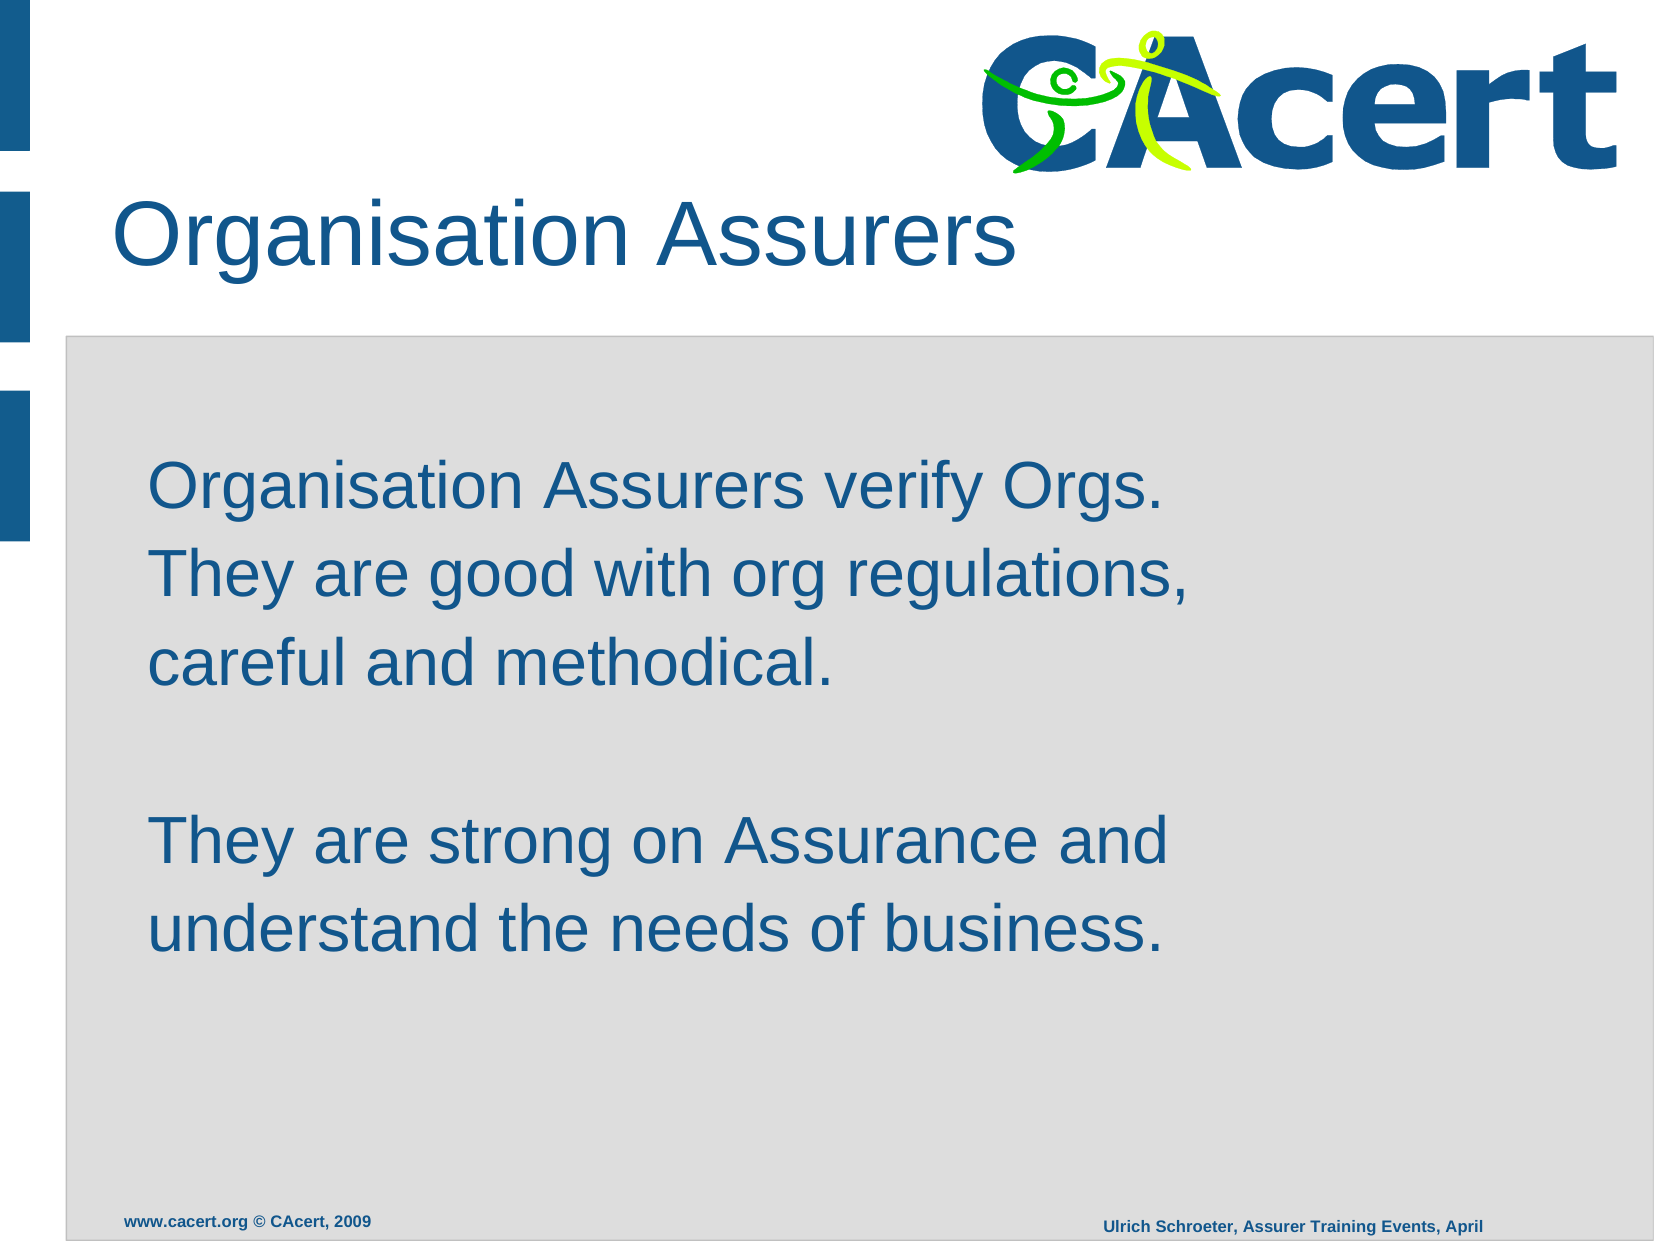

Organisation Assurers
Organisation Assurers verify Orgs.
They are good with org regulations,
careful and methodical.
They are strong on Assurance and
understand the needs of business.